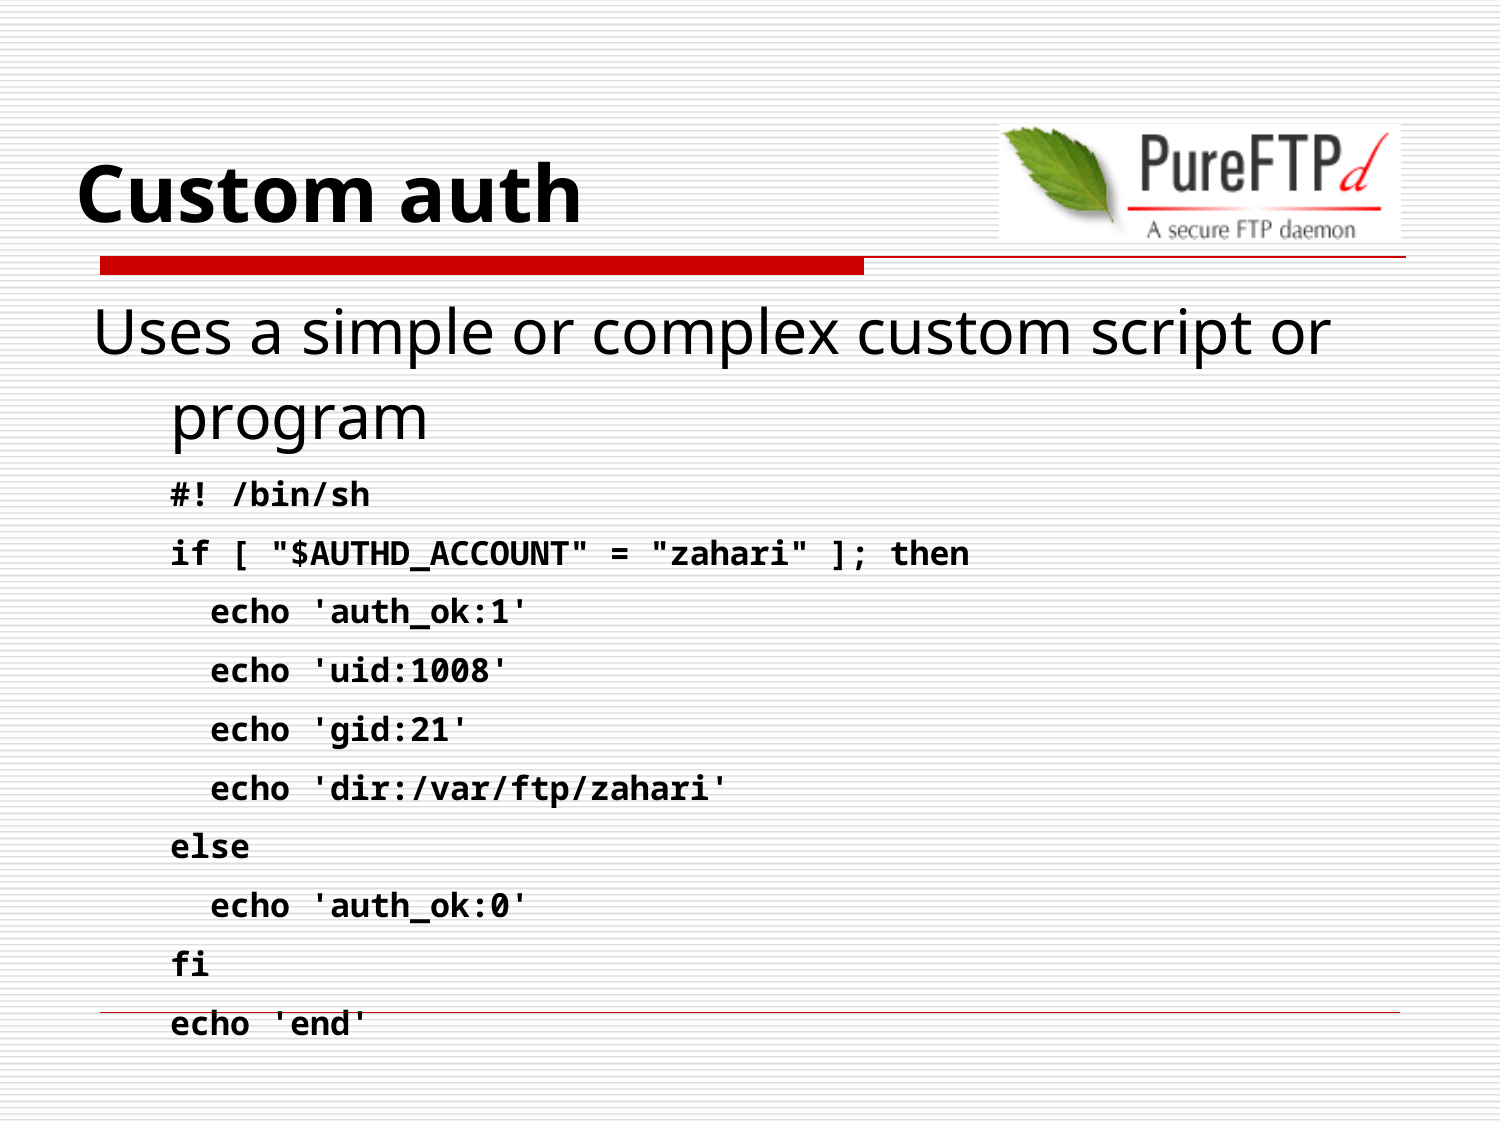

# Custom auth
Uses a simple or complex custom script or program
#! /bin/sh
if [ "$AUTHD_ACCOUNT" = "zahari" ]; then
 echo 'auth_ok:1'
 echo 'uid:1008'
 echo 'gid:21'
 echo 'dir:/var/ftp/zahari'
else
 echo 'auth_ok:0'
fi
echo 'end'